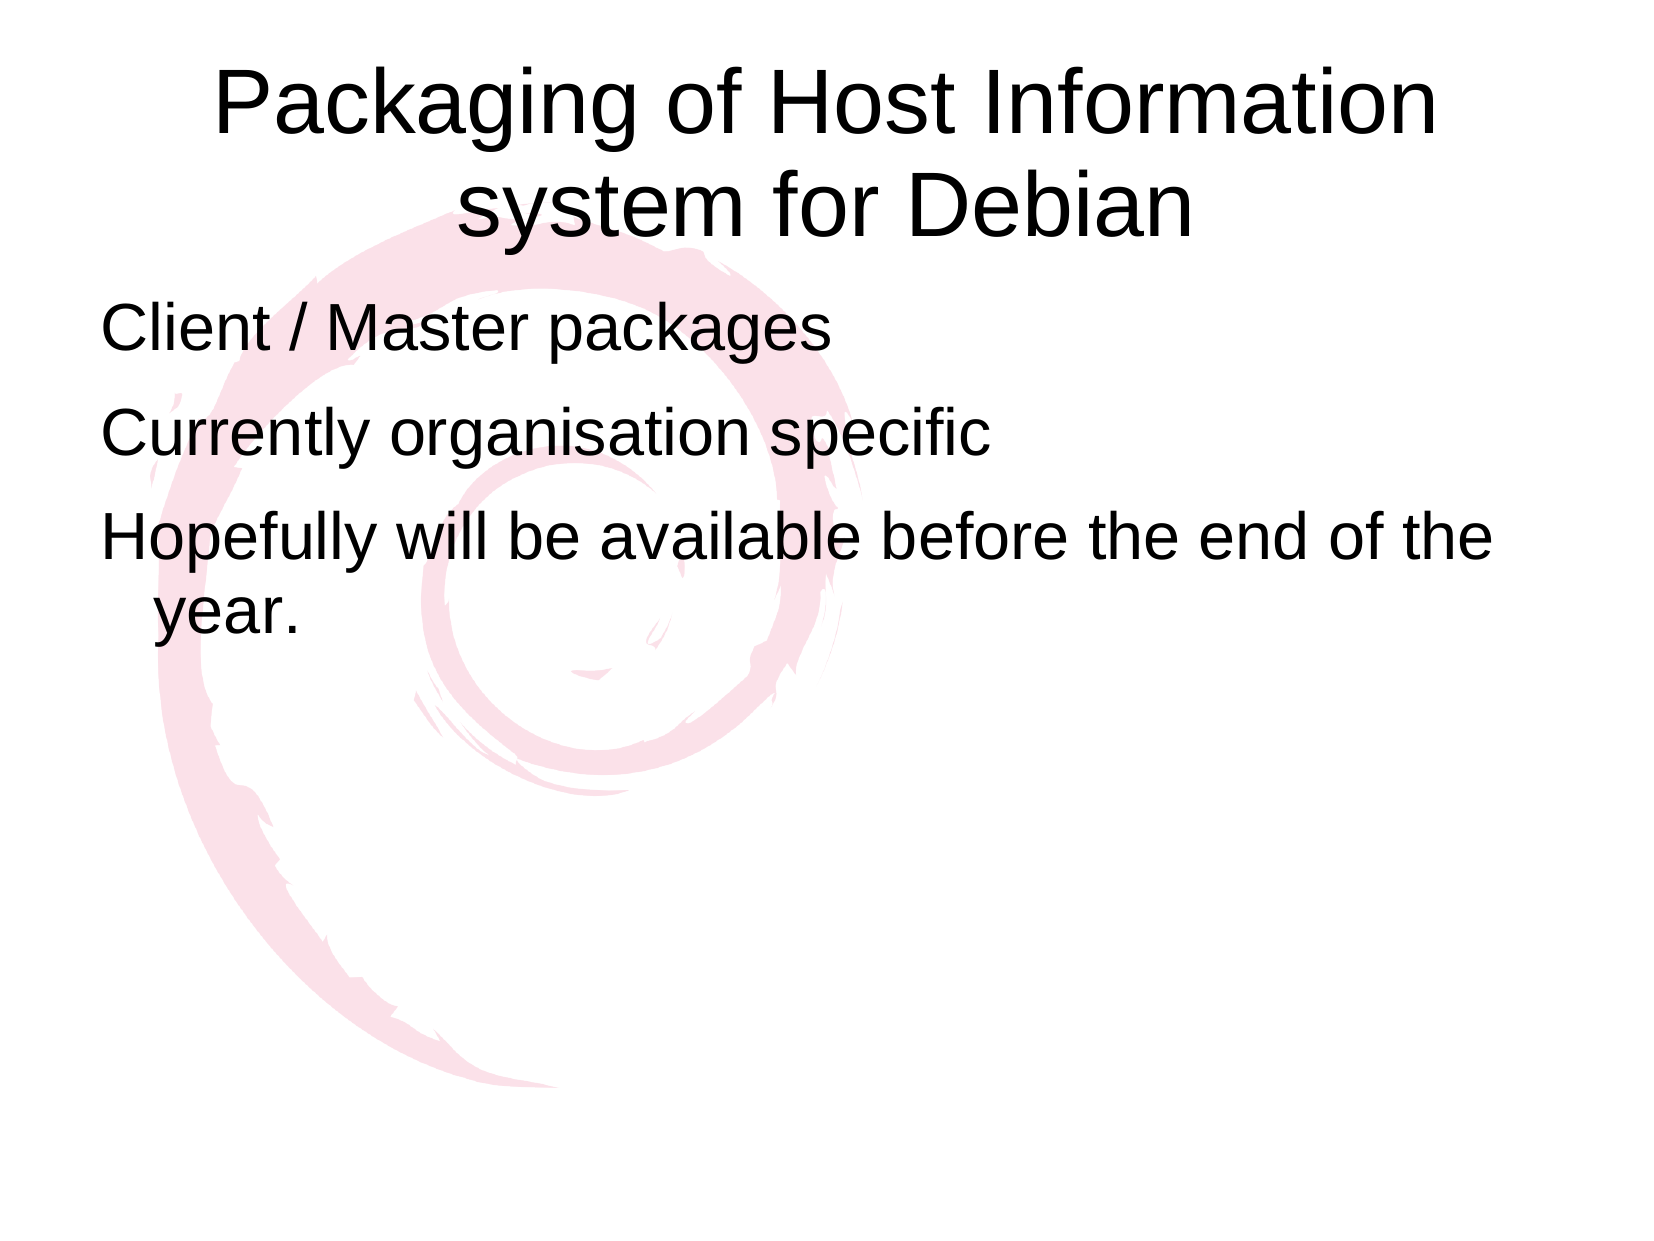

# Packaging of Host Information system for Debian
Client / Master packages
Currently organisation specific
Hopefully will be available before the end of the year.